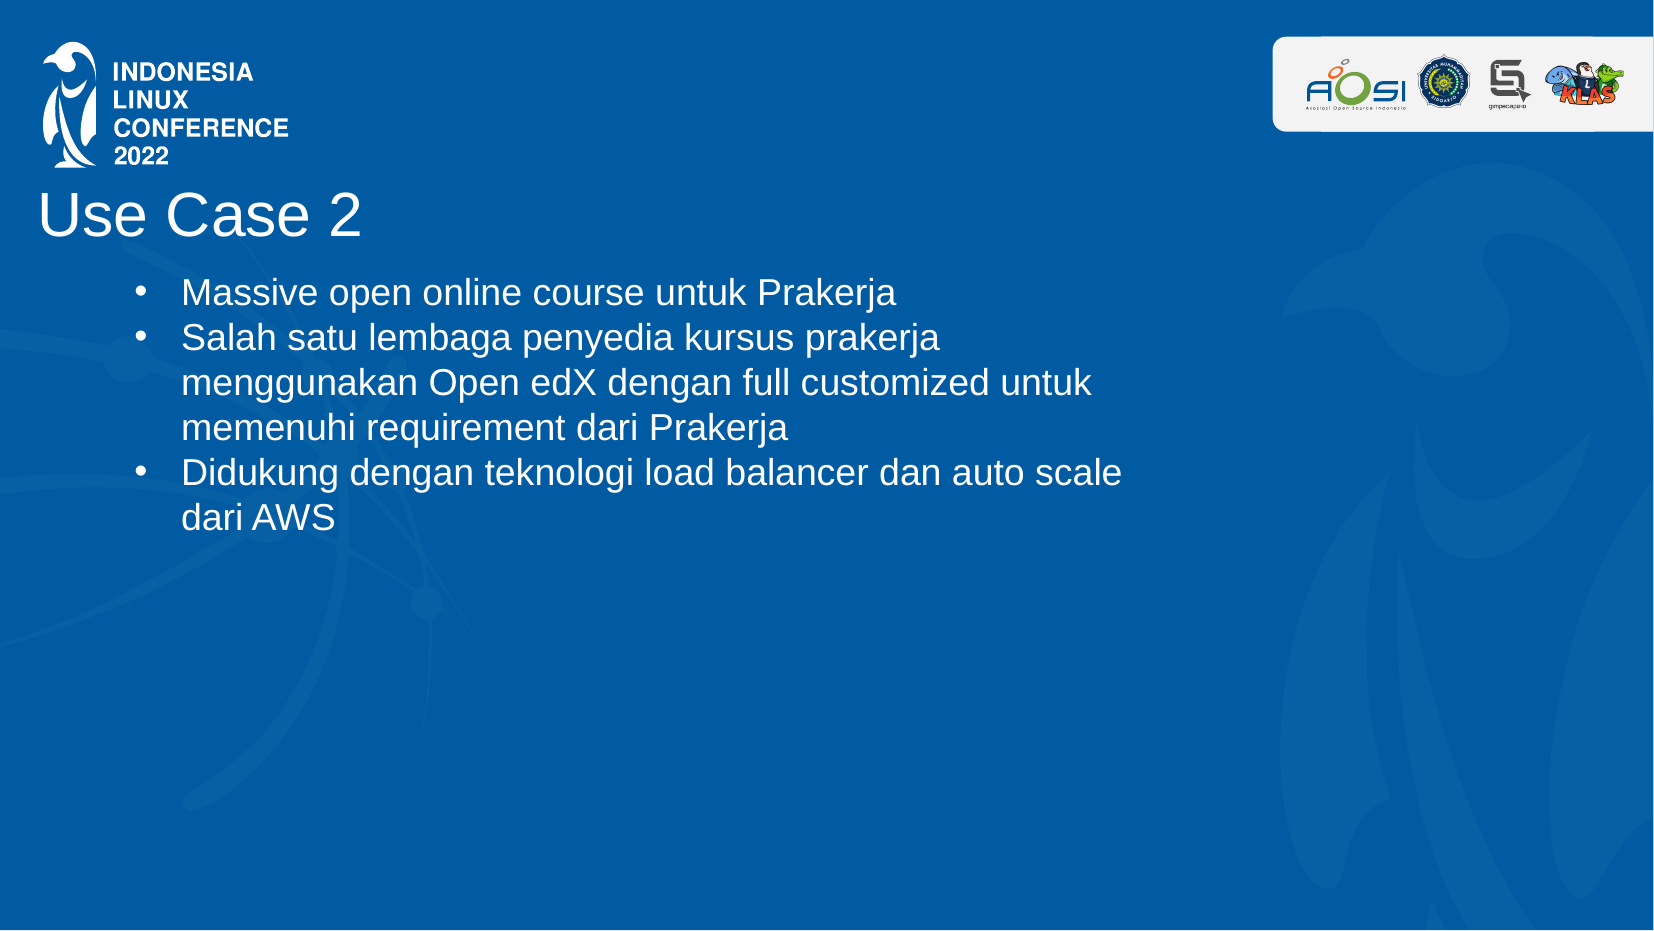

Use Case 2
Massive open online course untuk Prakerja
Salah satu lembaga penyedia kursus prakerja menggunakan Open edX dengan full customized untuk memenuhi requirement dari Prakerja
Didukung dengan teknologi load balancer dan auto scale dari AWS